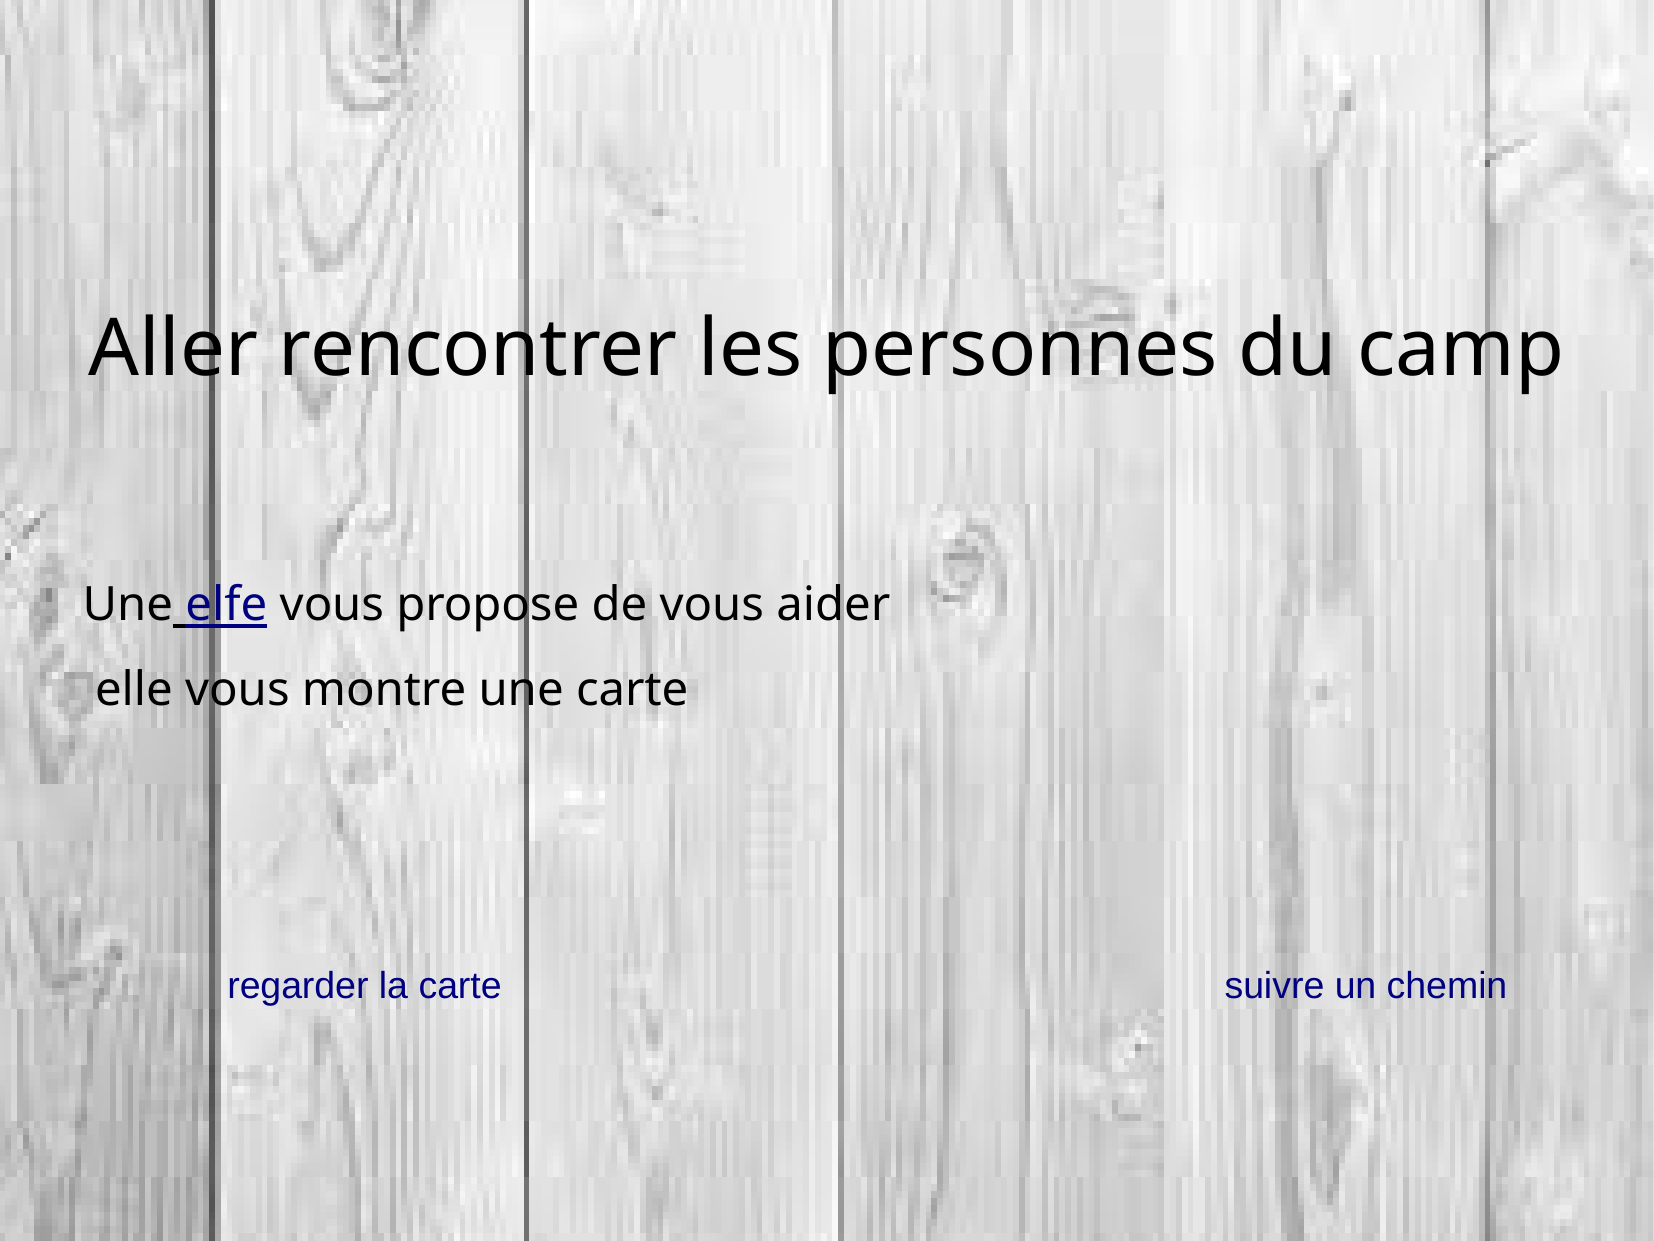

#
Aller rencontrer les personnes du camp
Une elfe vous propose de vous aider
 elle vous montre une carte
regarder la carte
 suivre un chemin